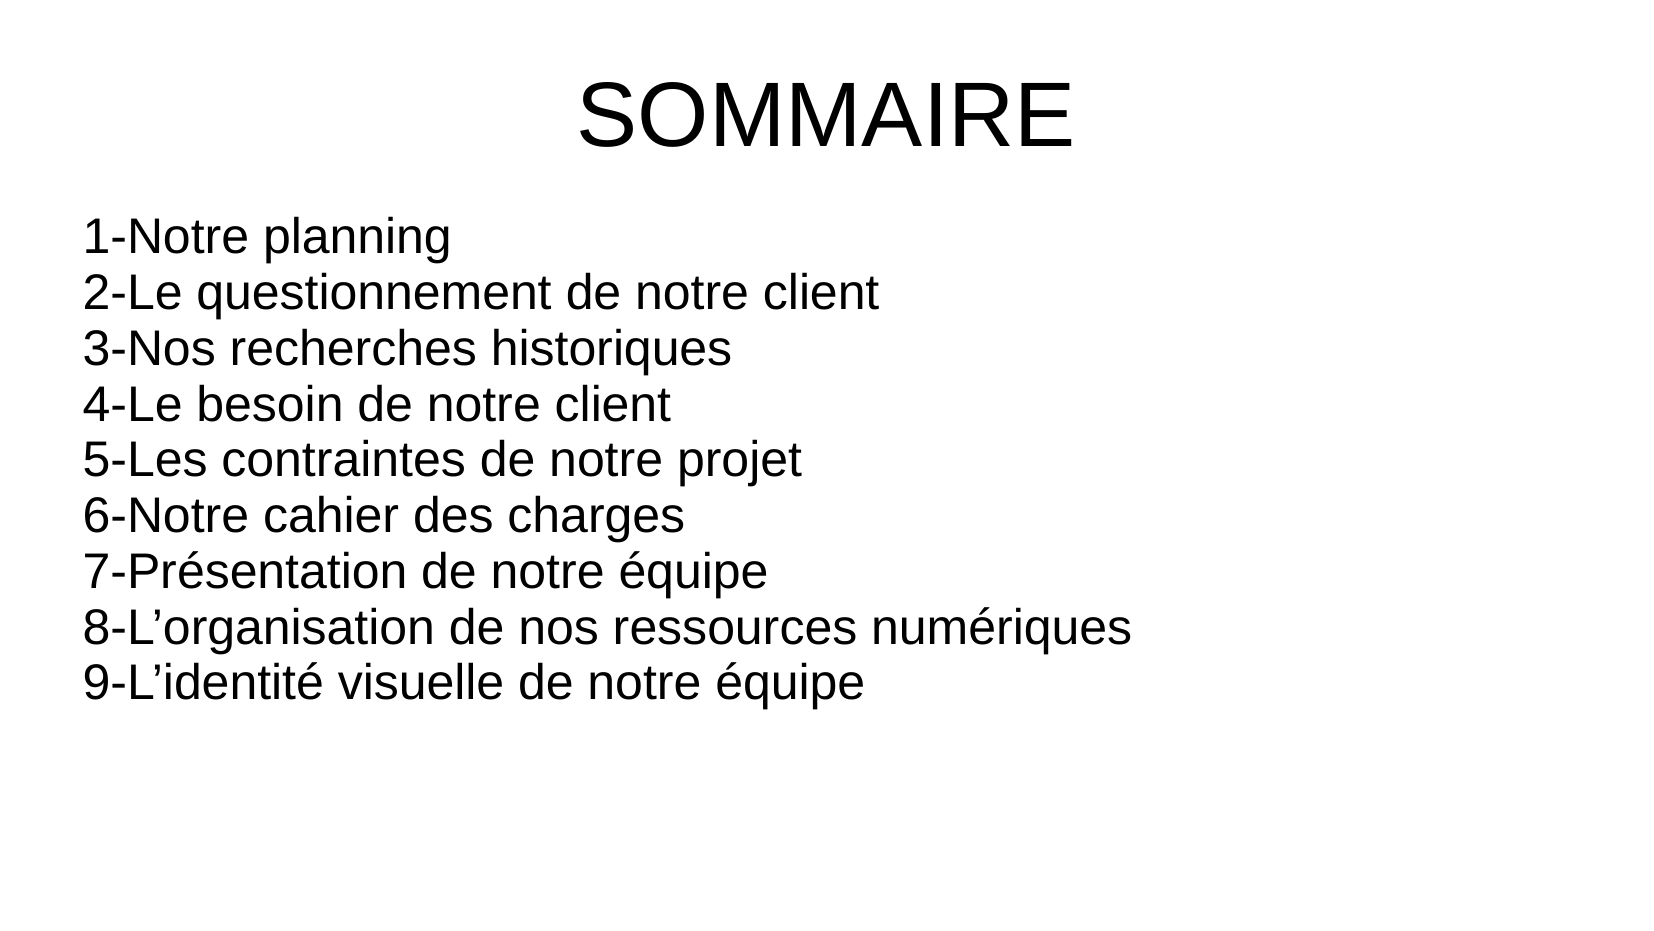

# SOMMAIRE
Notre planning
Le questionnement de notre client
Nos recherches historiques
Le besoin de notre client
Les contraintes de notre projet
Notre cahier des charges
Présentation de notre équipe
L’organisation de nos ressources numériques
L’identité visuelle de notre équipe